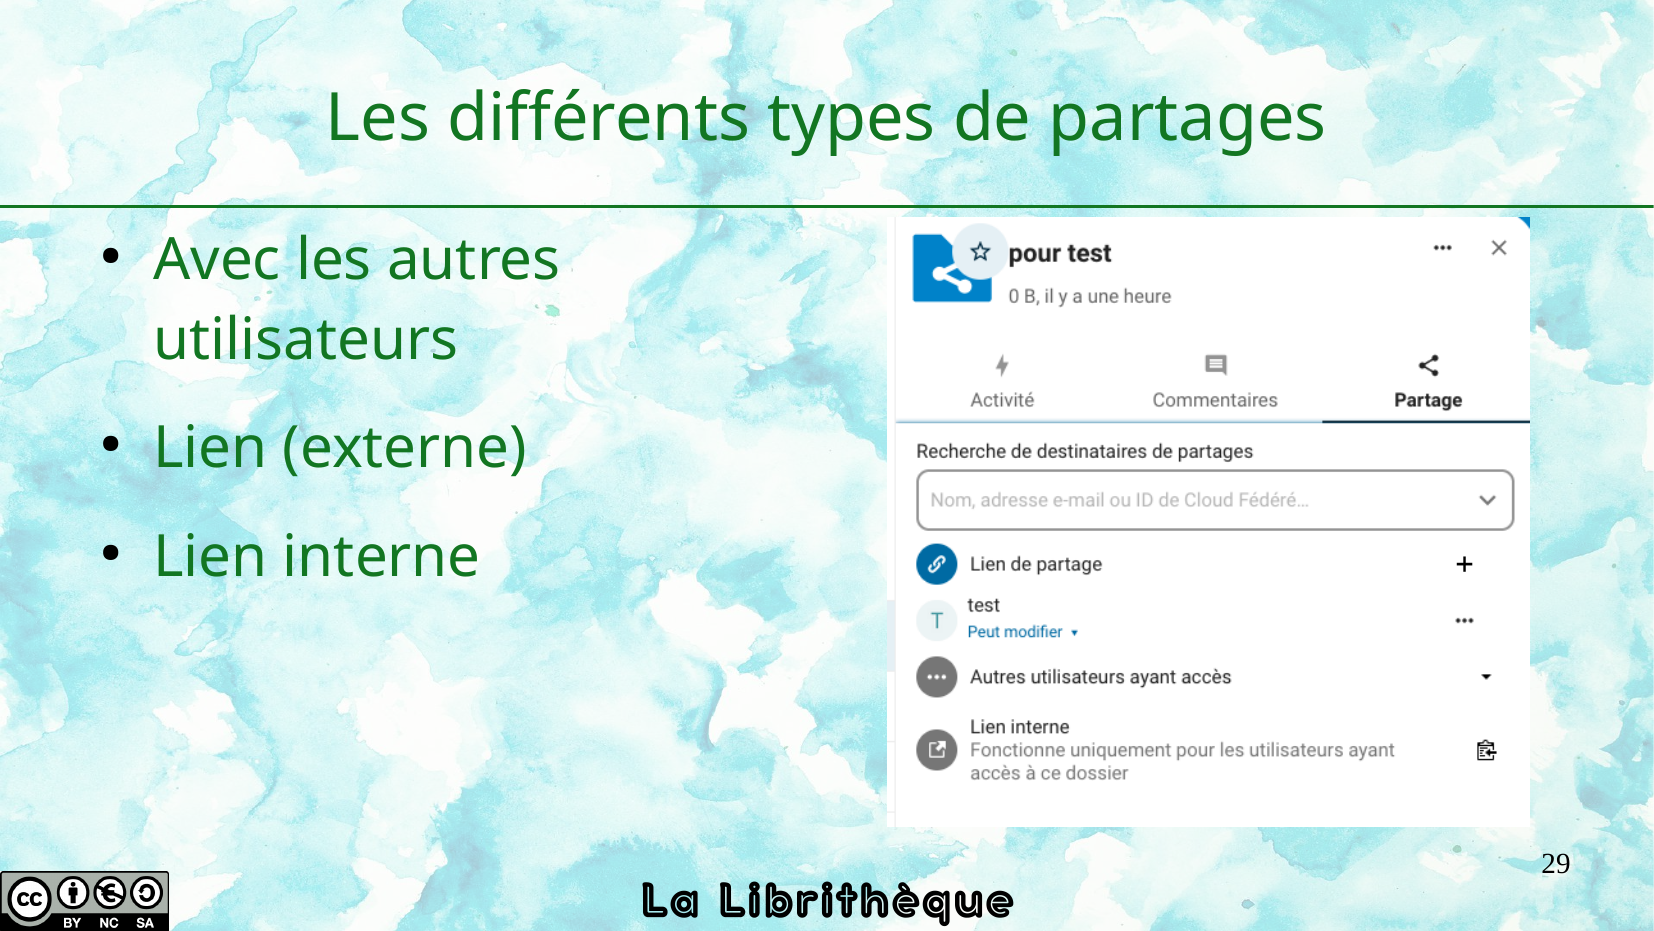

# Les différents types de partages
Avec les autres utilisateurs
Lien (externe)
Lien interne
29